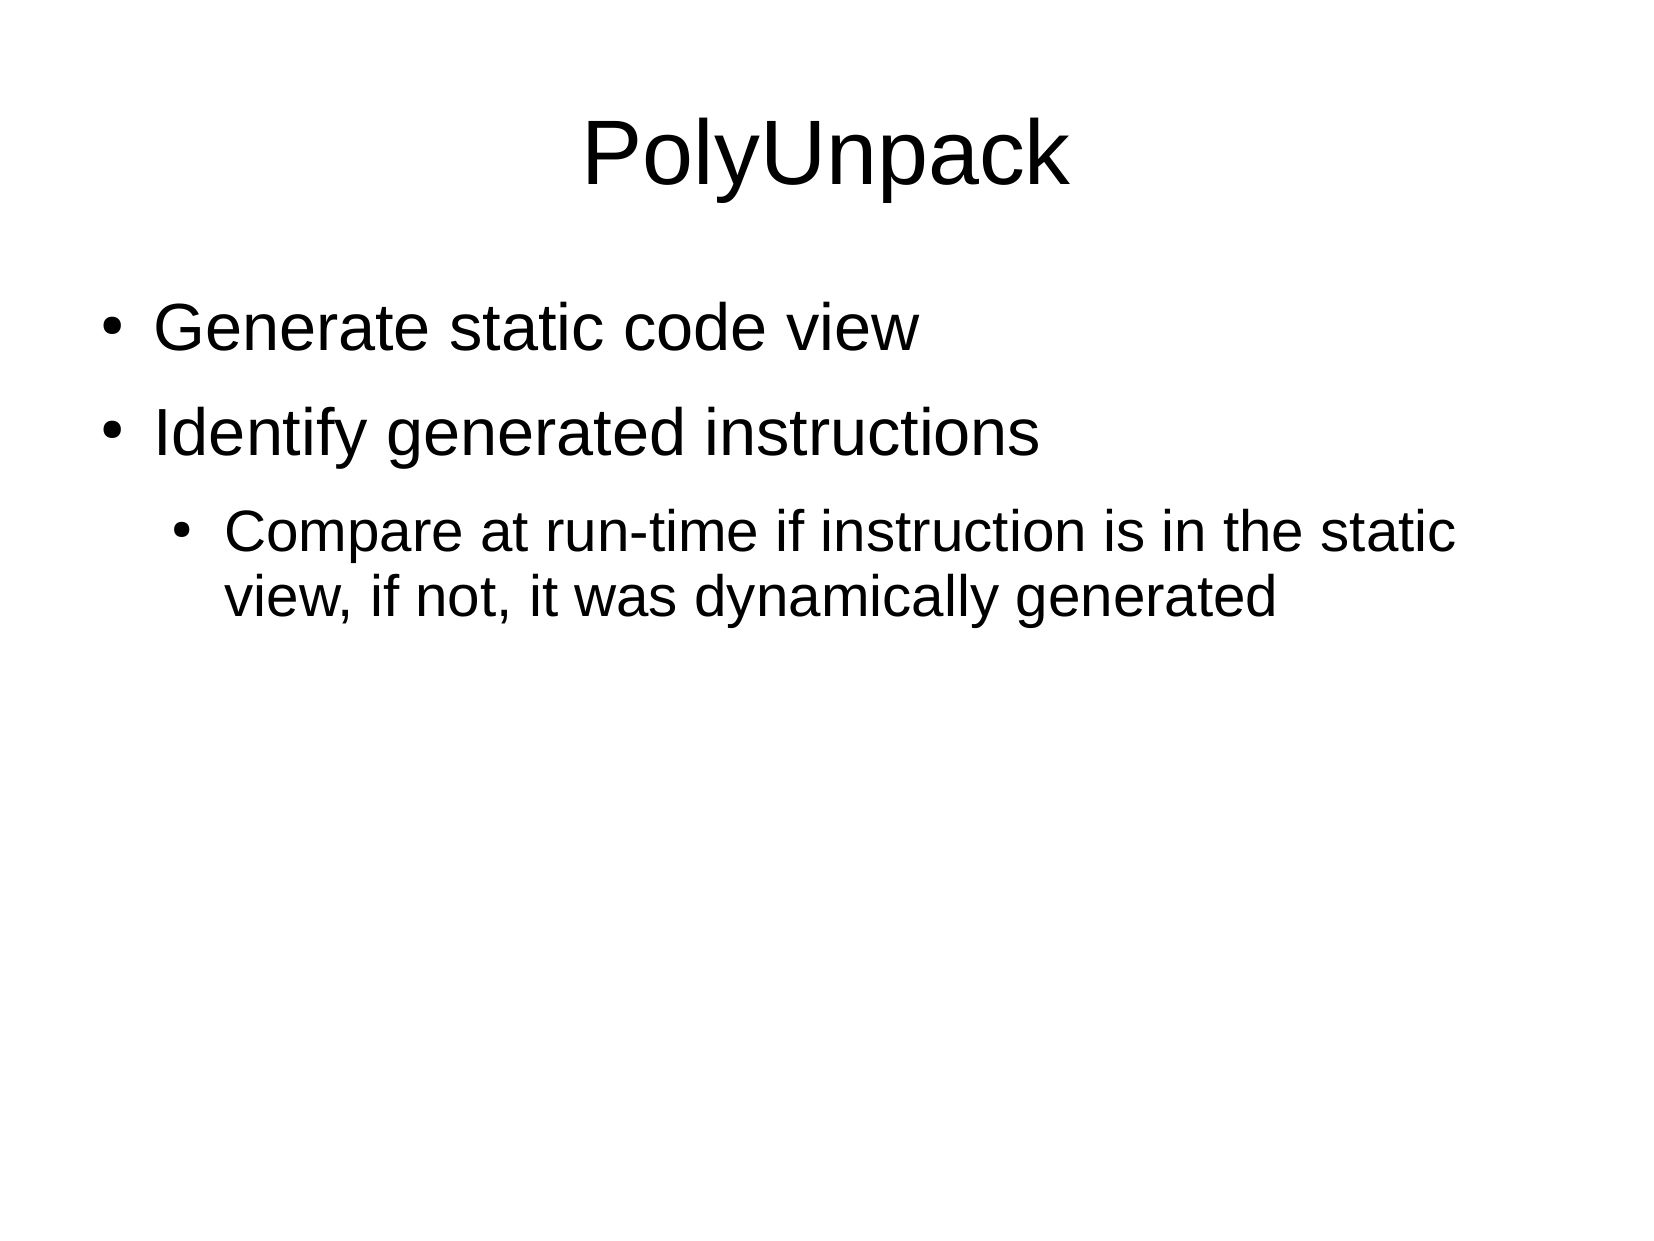

# PolyUnpack
Generate static code view
Identify generated instructions
Compare at run-time if instruction is in the static view, if not, it was dynamically generated